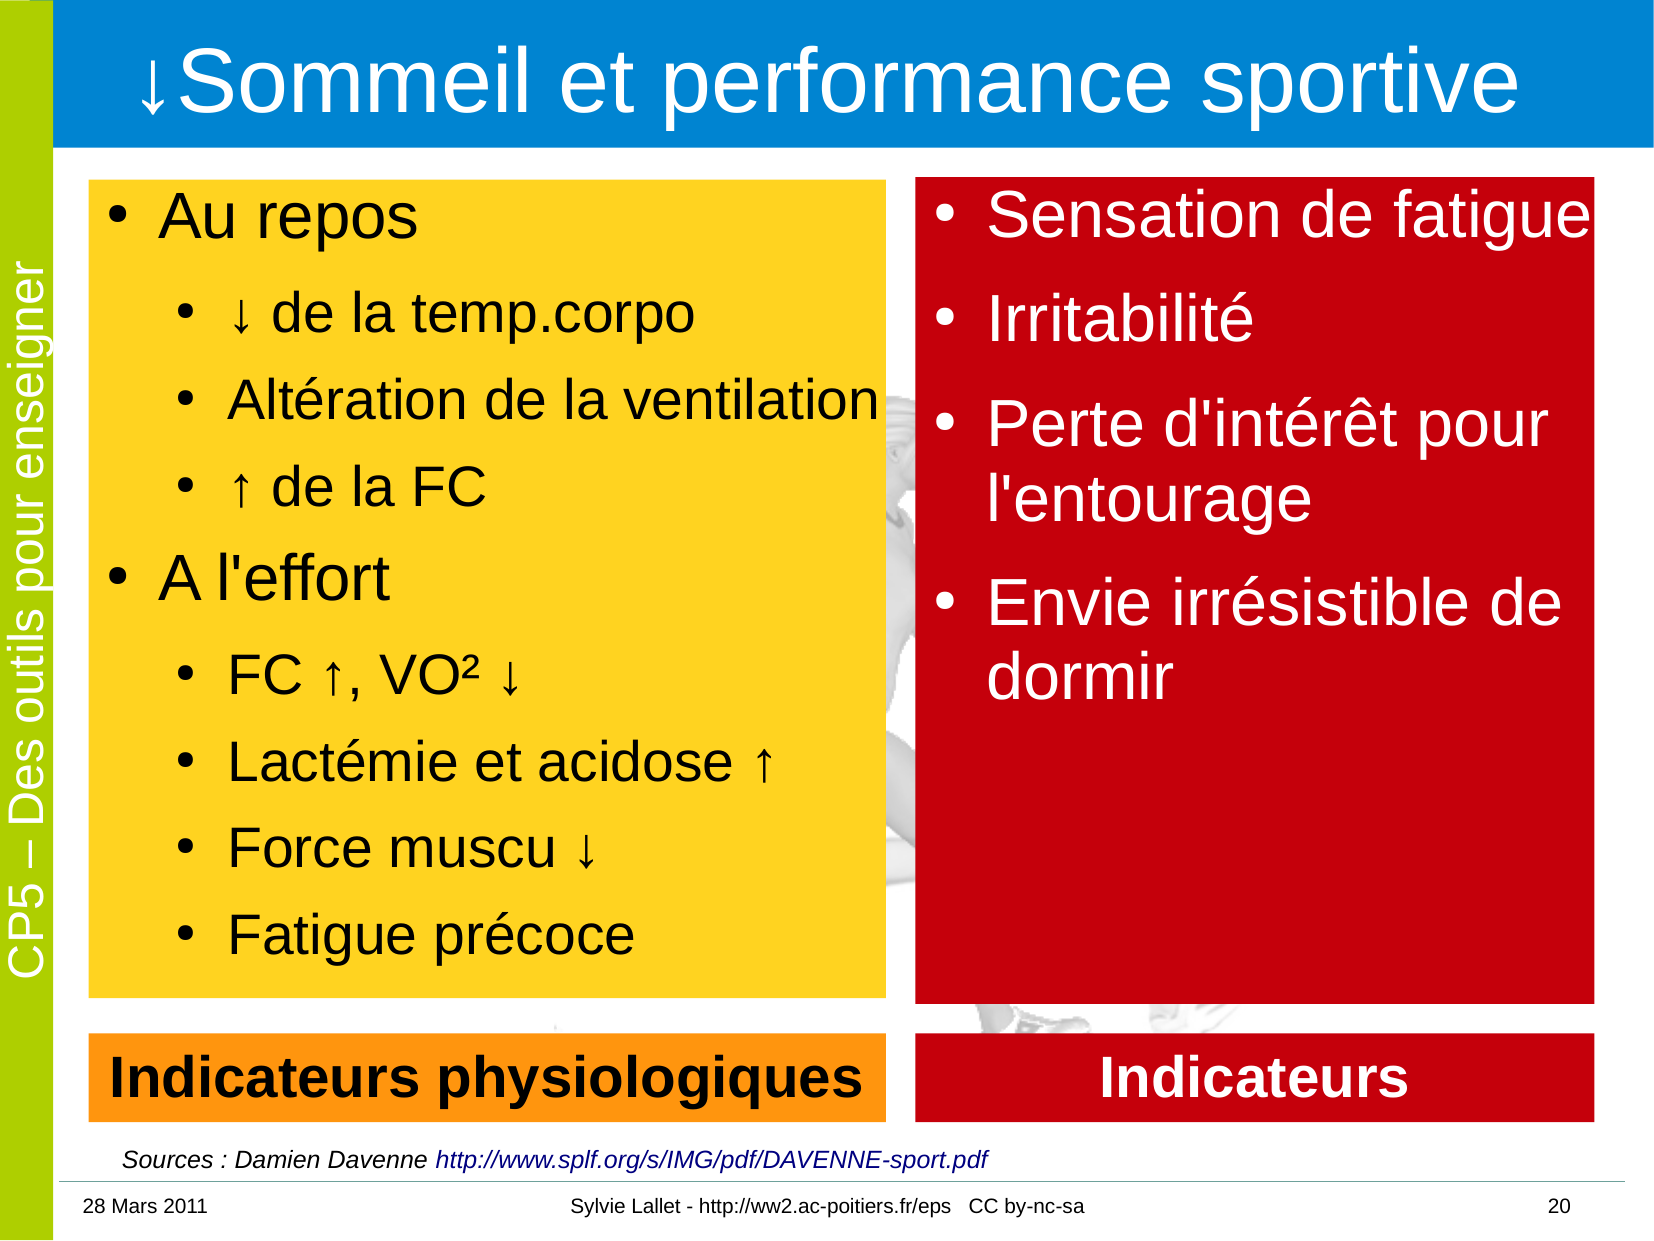

# ↓Sommeil et performance sportive
Sensation de fatigue
Irritabilité
Perte d'intérêt pour l'entourage
Envie irrésistible de dormir
Au repos
↓ de la temp.corpo
Altération de la ventilation
↑ de la FC
A l'effort
FC ↑, VO² ↓
Lactémie et acidose ↑
Force muscu ↓
Fatigue précoce
Indicateurs physiologiques
Indicateurs
Sources : Damien Davenne http://www.splf.org/s/IMG/pdf/DAVENNE-sport.pdf
28 Mars 2011
Sylvie Lallet - http://ww2.ac-poitiers.fr/eps CC by-nc-sa
20